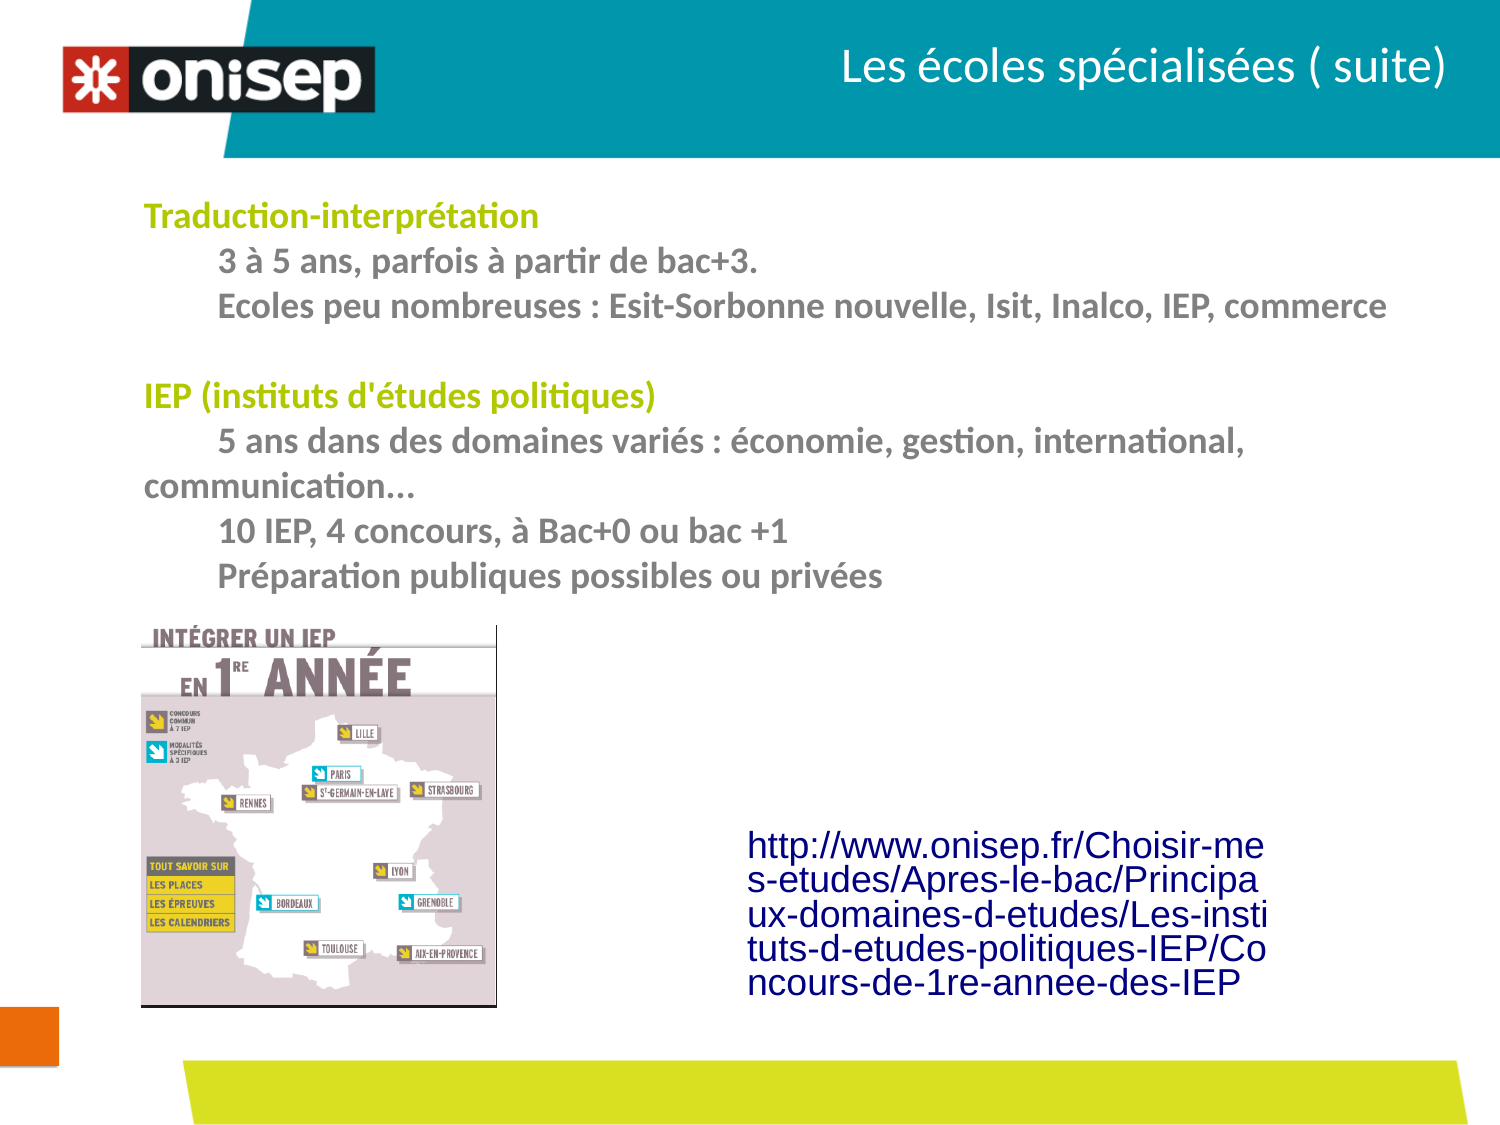

Les écoles spécialisées ( suite)
Traduction-interprétation
	3 à 5 ans, parfois à partir de bac+3.
	Ecoles peu nombreuses : Esit-Sorbonne nouvelle, Isit, Inalco, IEP, commerce
IEP (instituts d'études politiques)
	5 ans dans des domaines variés : économie, gestion, international, 	 	communication...
	10 IEP, 4 concours, à Bac+0 ou bac +1
	Préparation publiques possibles ou privées
http://www.onisep.fr/Choisir-mes-etudes/Apres-le-bac/Principaux-domaines-d-etudes/Les-instituts-d-etudes-politiques-IEP/Concours-de-1re-annee-des-IEP